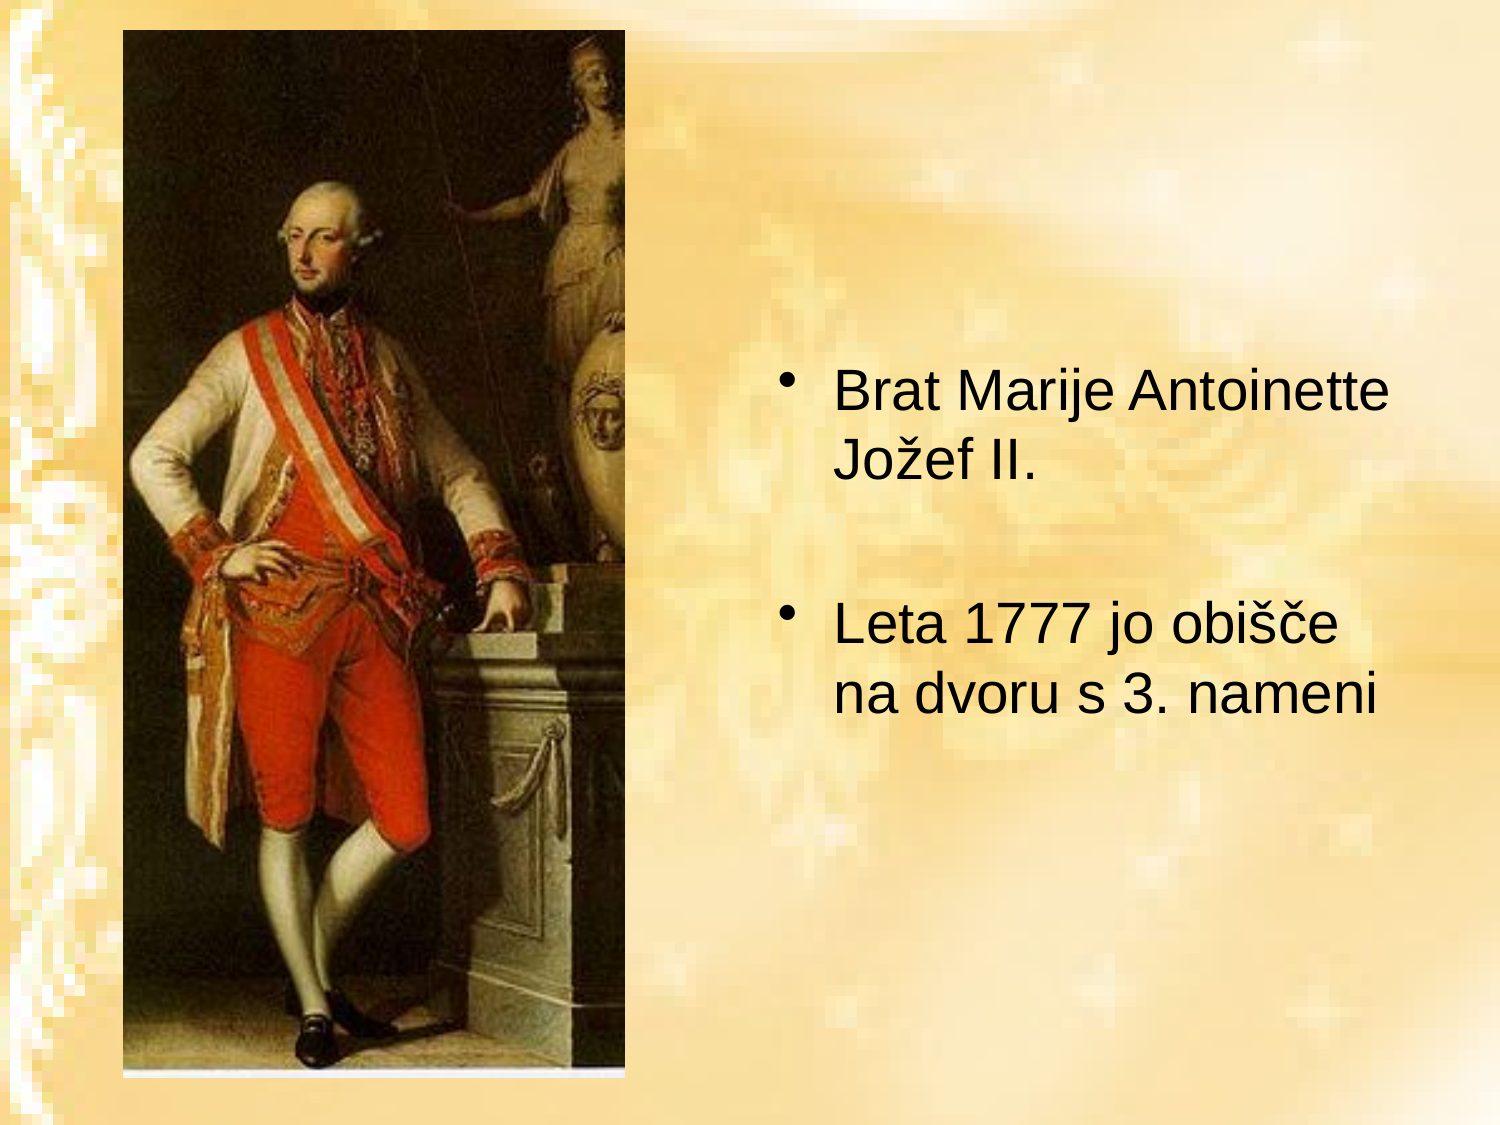

# Brat Marije Antoinette Jožef II.
Leta 1777 jo obišče na dvoru s 3. nameni